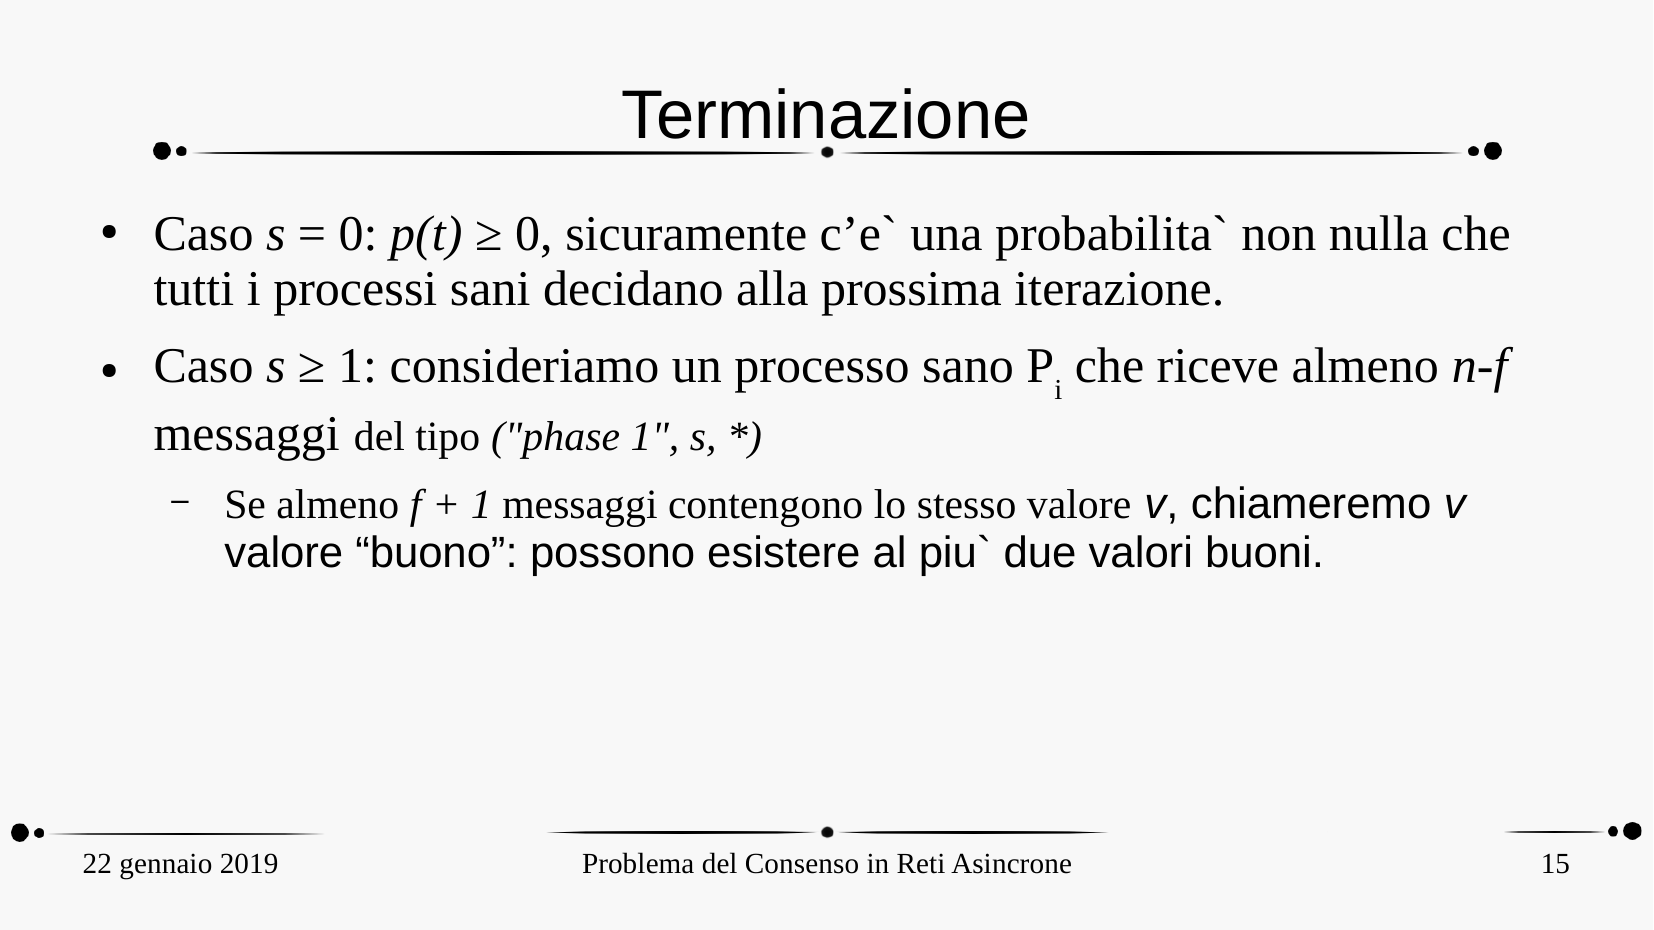

# Terminazione
Caso s = 0: p(t) ≥ 0, sicuramente c’e` una probabilita` non nulla che tutti i processi sani decidano alla prossima iterazione.
Caso s ≥ 1: consideriamo un processo sano Pi che riceve almeno n-f messaggi del tipo ("phase 1", s, *)
Se almeno f + 1 messaggi contengono lo stesso valore v, chiameremo v valore “buono”: possono esistere al piu` due valori buoni.
22 gennaio 2019
Problema del Consenso in Reti Asincrone
15